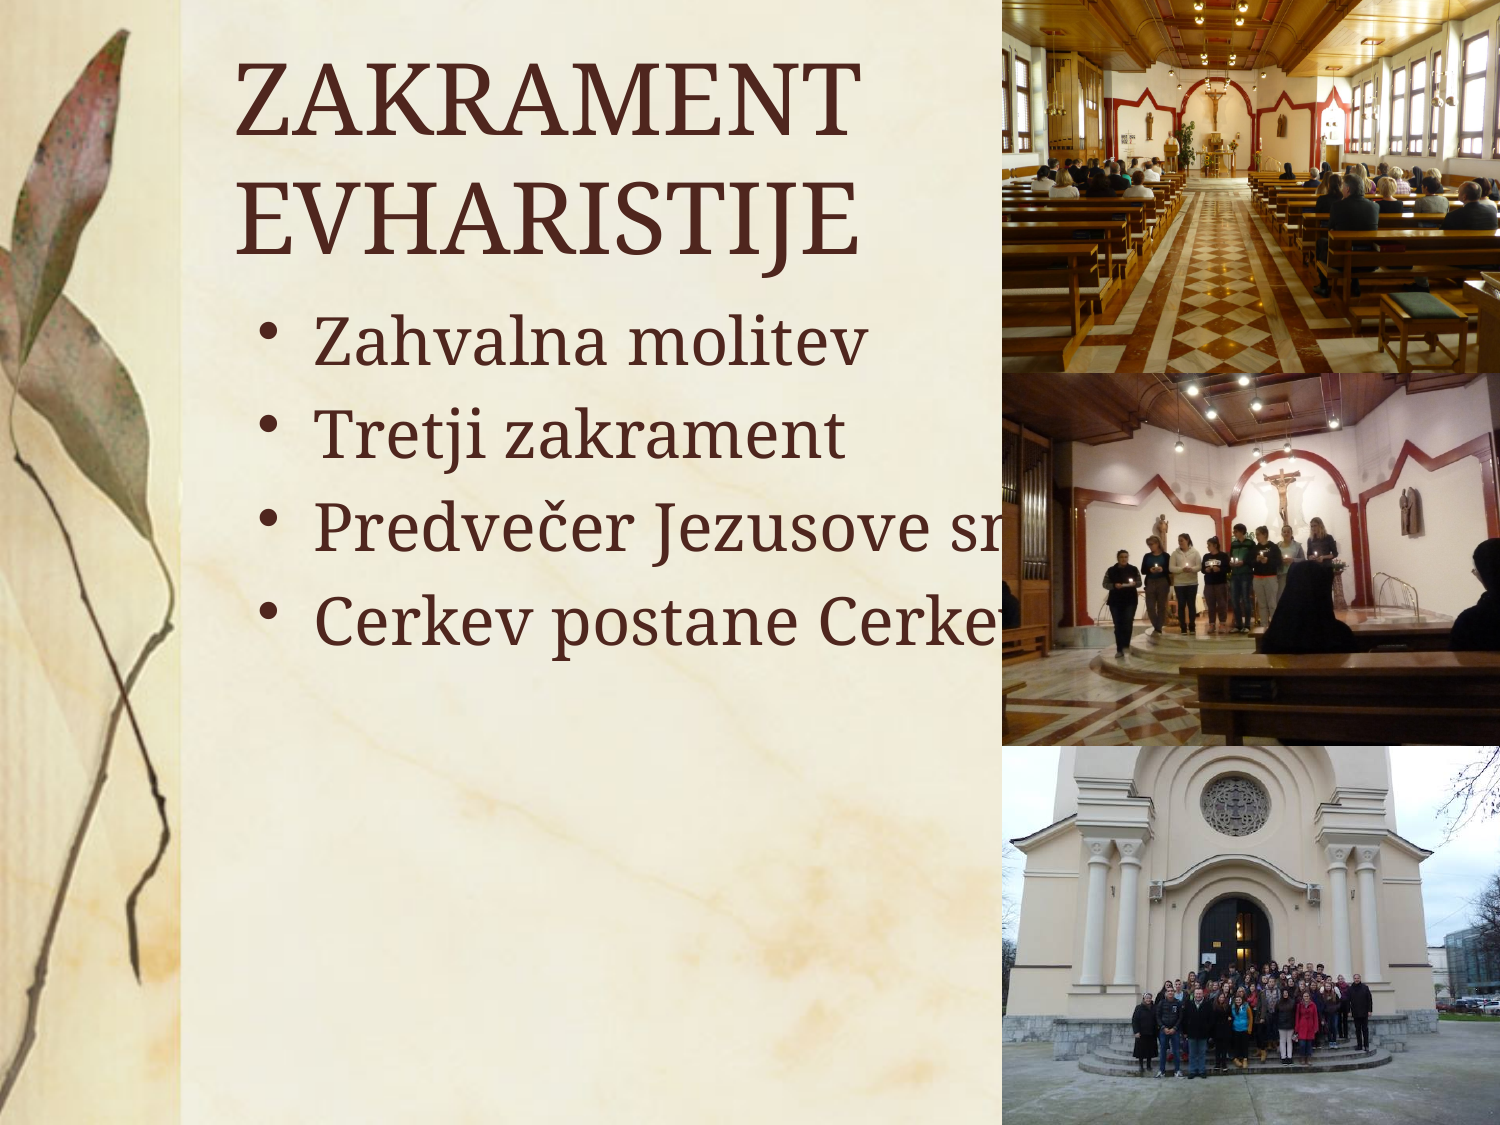

# ZAKRAMENT EVHARISTIJE
Zahvalna molitev
Tretji zakrament
Predvečer Jezusove smrti
Cerkev postane Cerkev